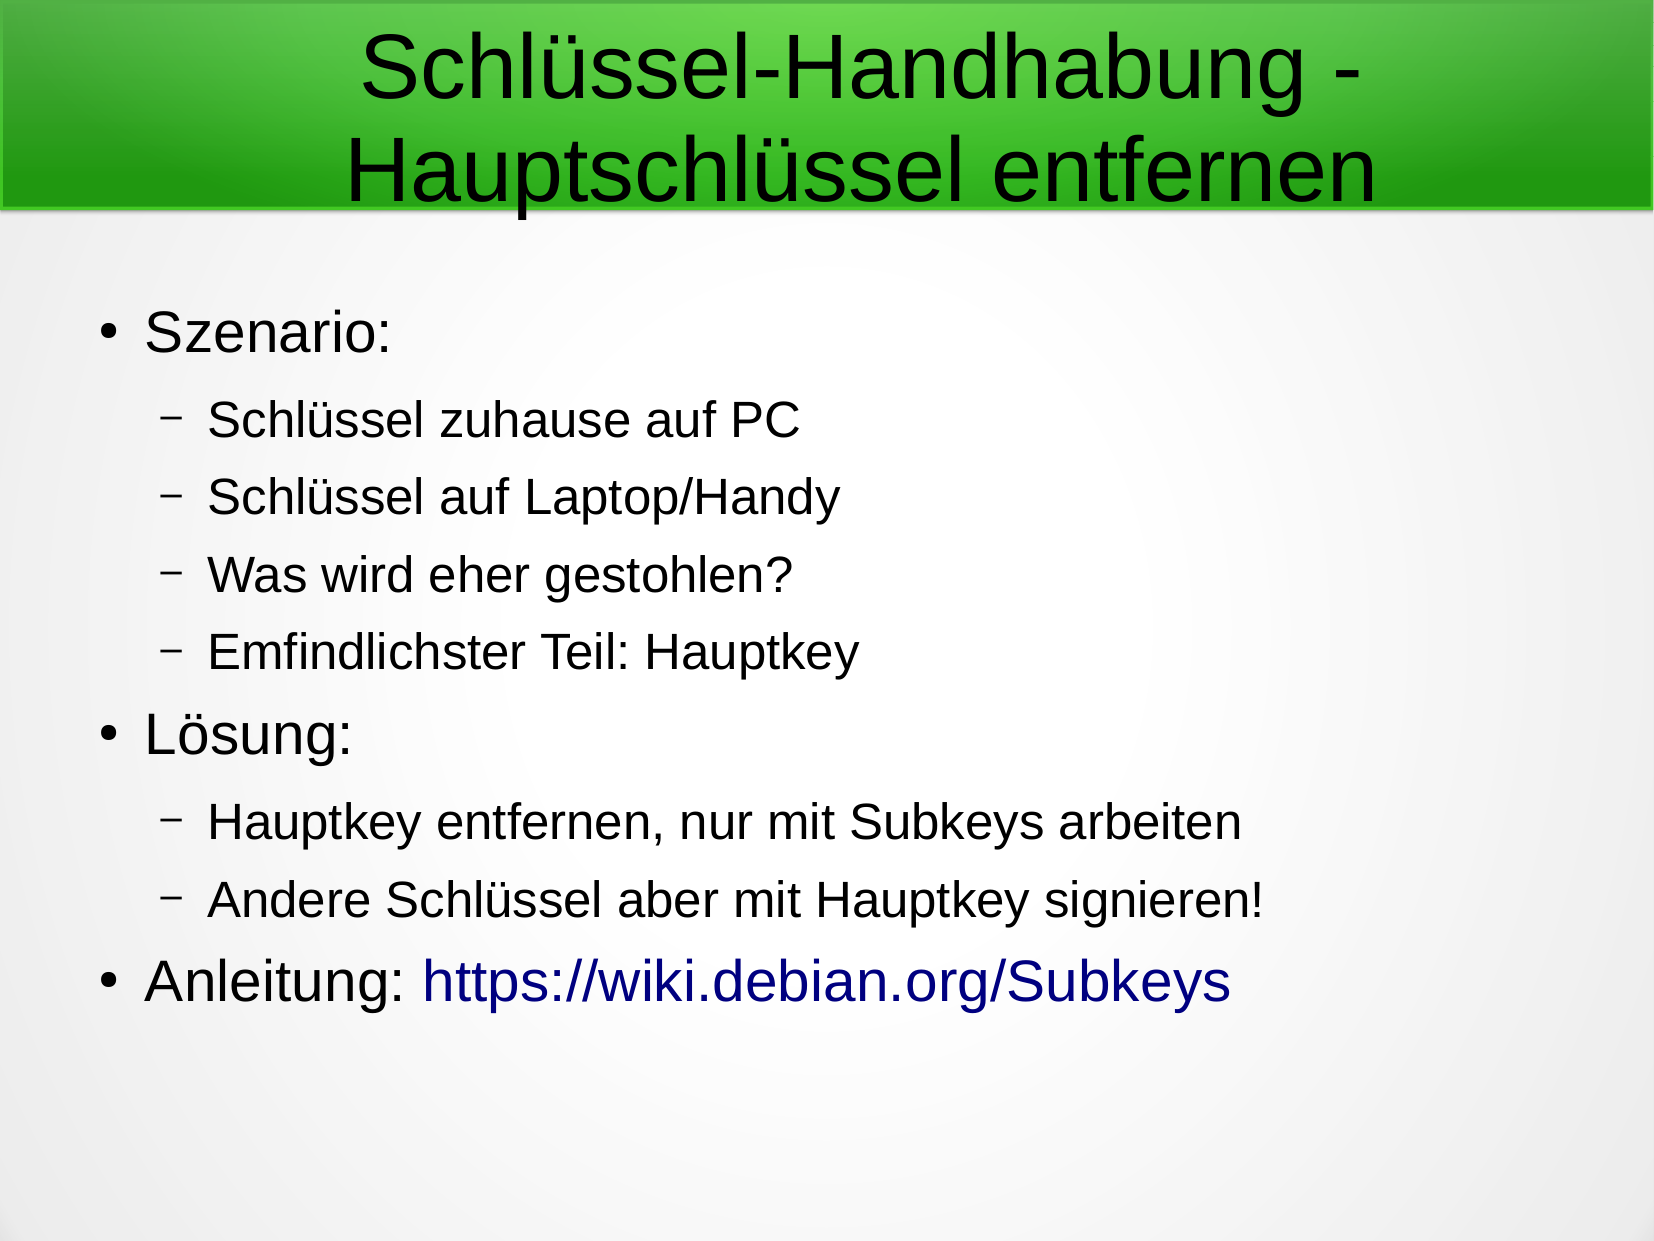

# Schlüssel-Handhabung - Hauptschlüssel entfernen
Szenario:
Schlüssel zuhause auf PC
Schlüssel auf Laptop/Handy
Was wird eher gestohlen?
Emfindlichster Teil: Hauptkey
Lösung:
Hauptkey entfernen, nur mit Subkeys arbeiten
Andere Schlüssel aber mit Hauptkey signieren!
Anleitung: https://wiki.debian.org/Subkeys